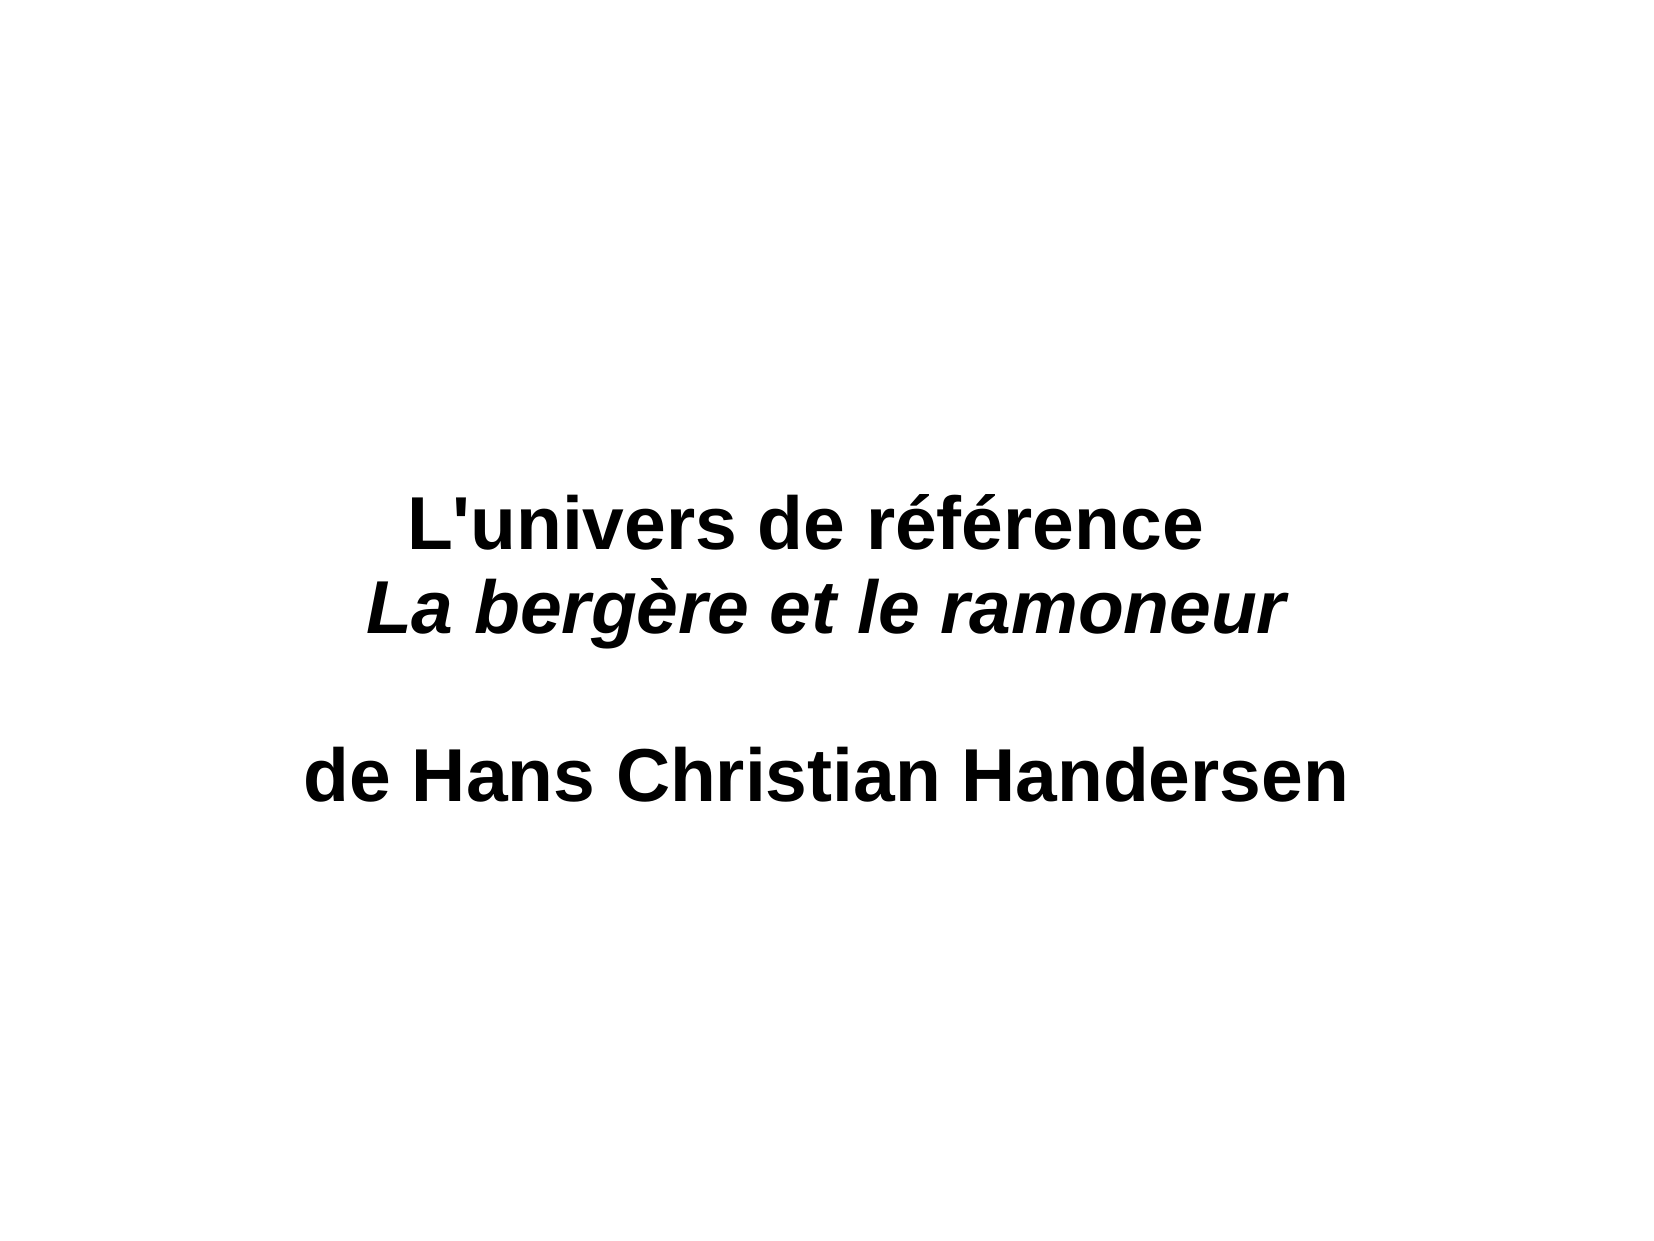

#
L'univers de référence
La bergère et le ramoneur
de Hans Christian Handersen